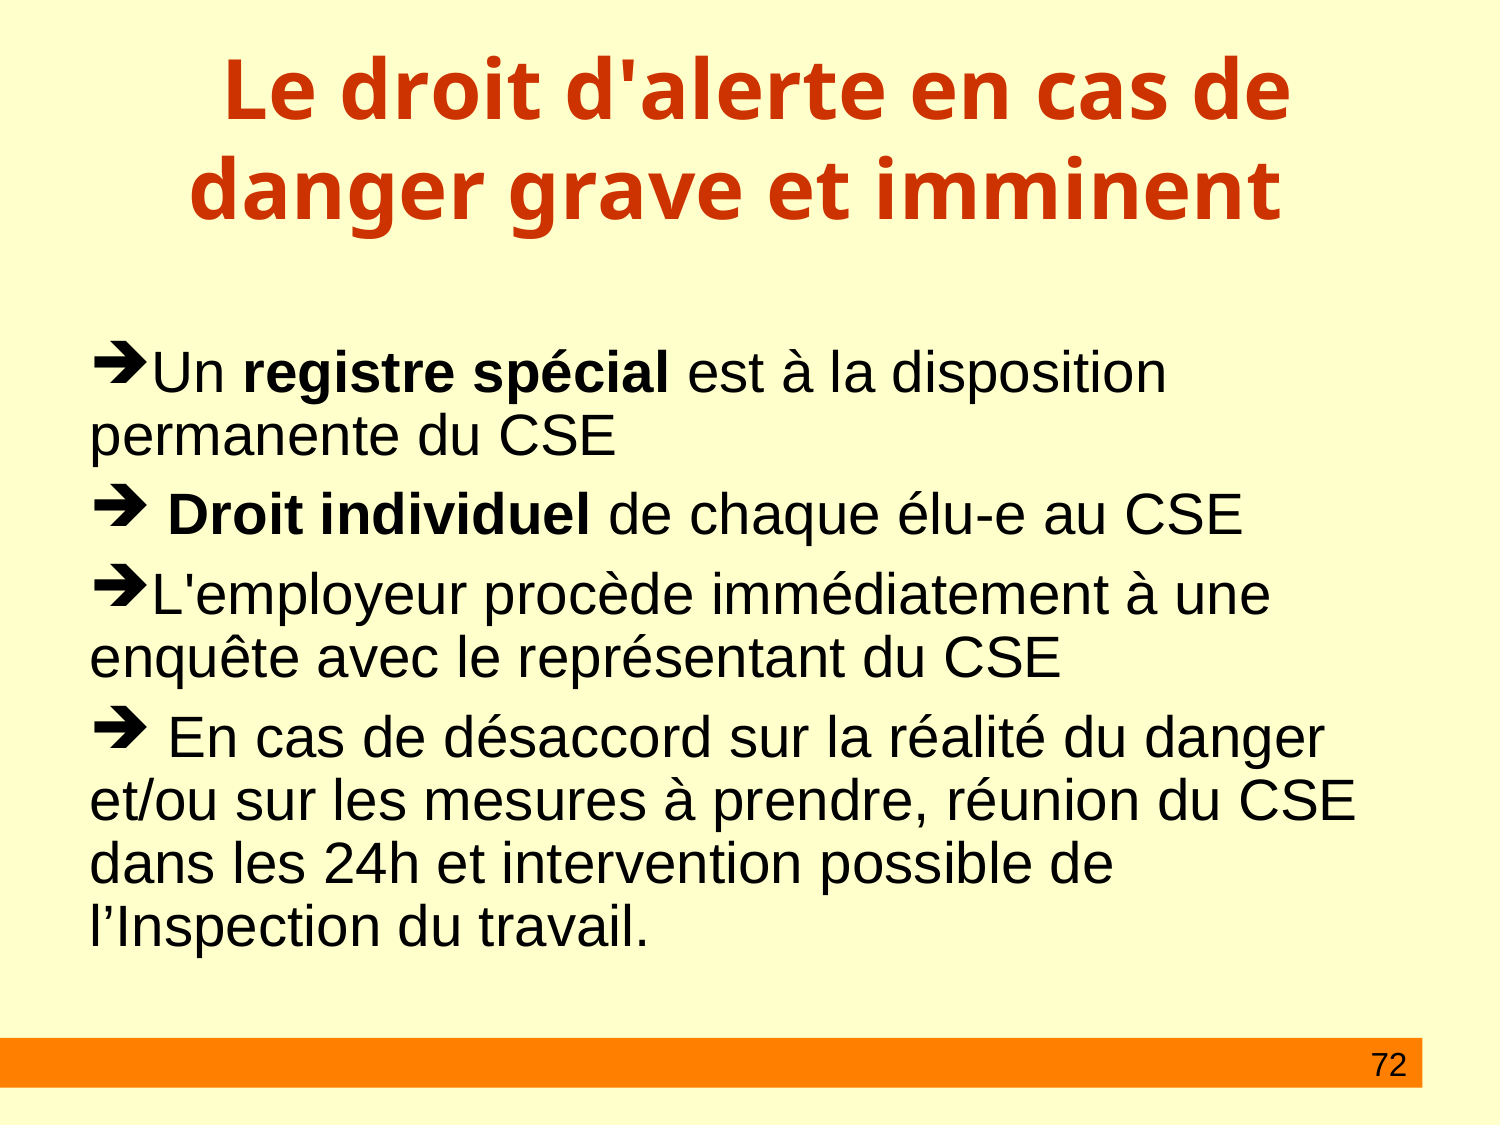

# Le droit d'alerte en cas de danger grave et imminent
Un registre spécial est à la disposition permanente du CSE
 Droit individuel de chaque élu-e au CSE
L'employeur procède immédiatement à une enquête avec le représentant du CSE
 En cas de désaccord sur la réalité du danger et/ou sur les mesures à prendre, réunion du CSE dans les 24h et intervention possible de l’Inspection du travail.